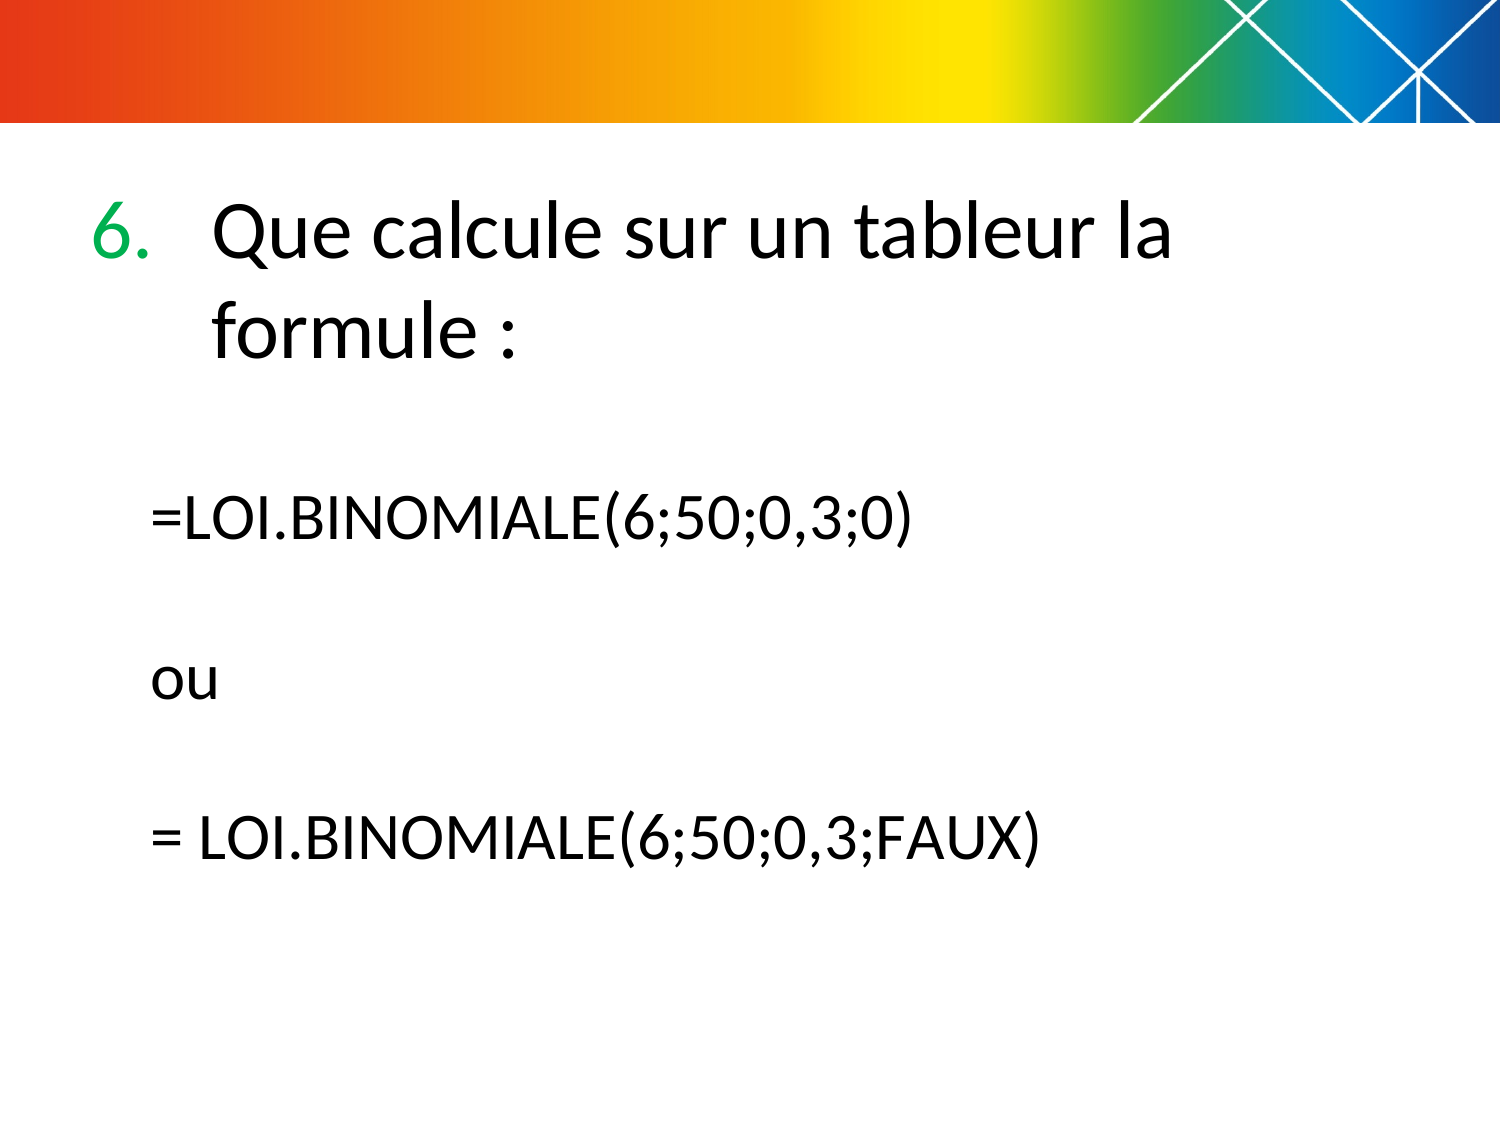

# Que calcule sur un tableur la formule :
=LOI.BINOMIALE(6;50;0,3;0)
ou
= LOI.BINOMIALE(6;50;0,3;FAUX)